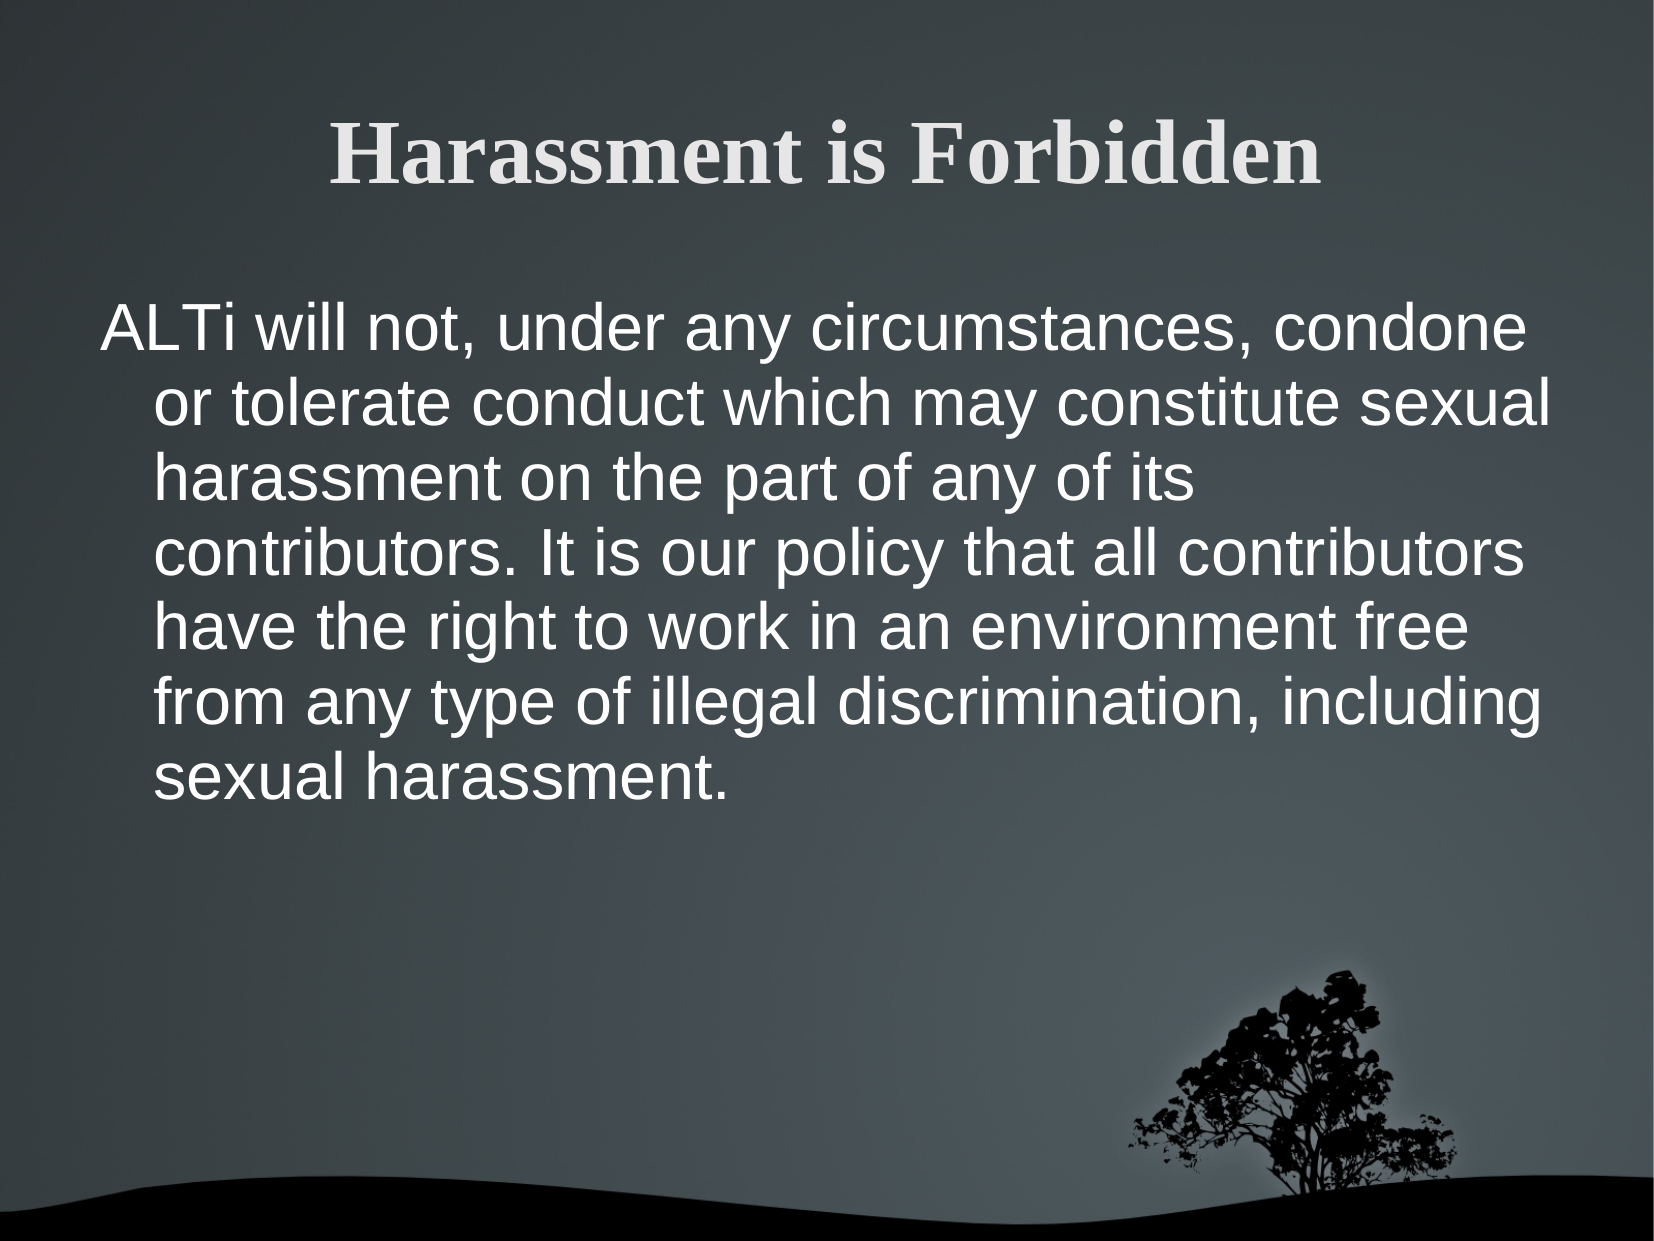

# Harassment is Forbidden
ALTi will not, under any circumstances, condone or tolerate conduct which may constitute sexual harassment on the part of any of its contributors. It is our policy that all contributors have the right to work in an environment free from any type of illegal discrimination, including sexual harassment.